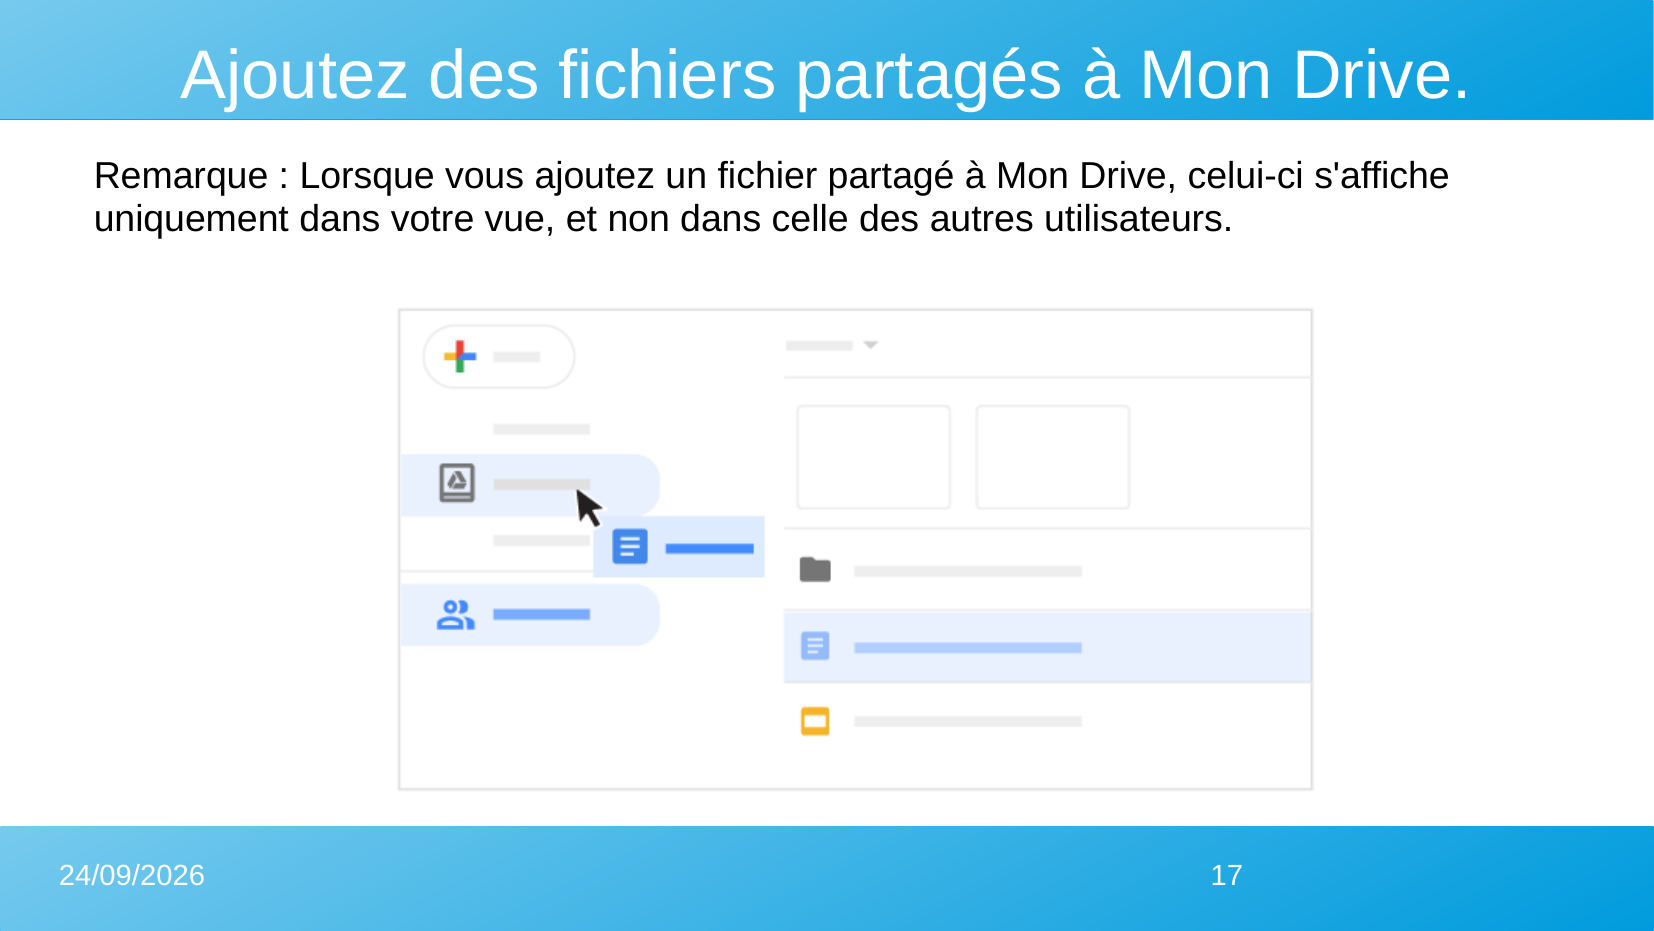

# Ajoutez des fichiers partagés à Mon Drive.
Remarque : Lorsque vous ajoutez un fichier partagé à Mon Drive, celui-ci s'affiche uniquement dans votre vue, et non dans celle des autres utilisateurs.